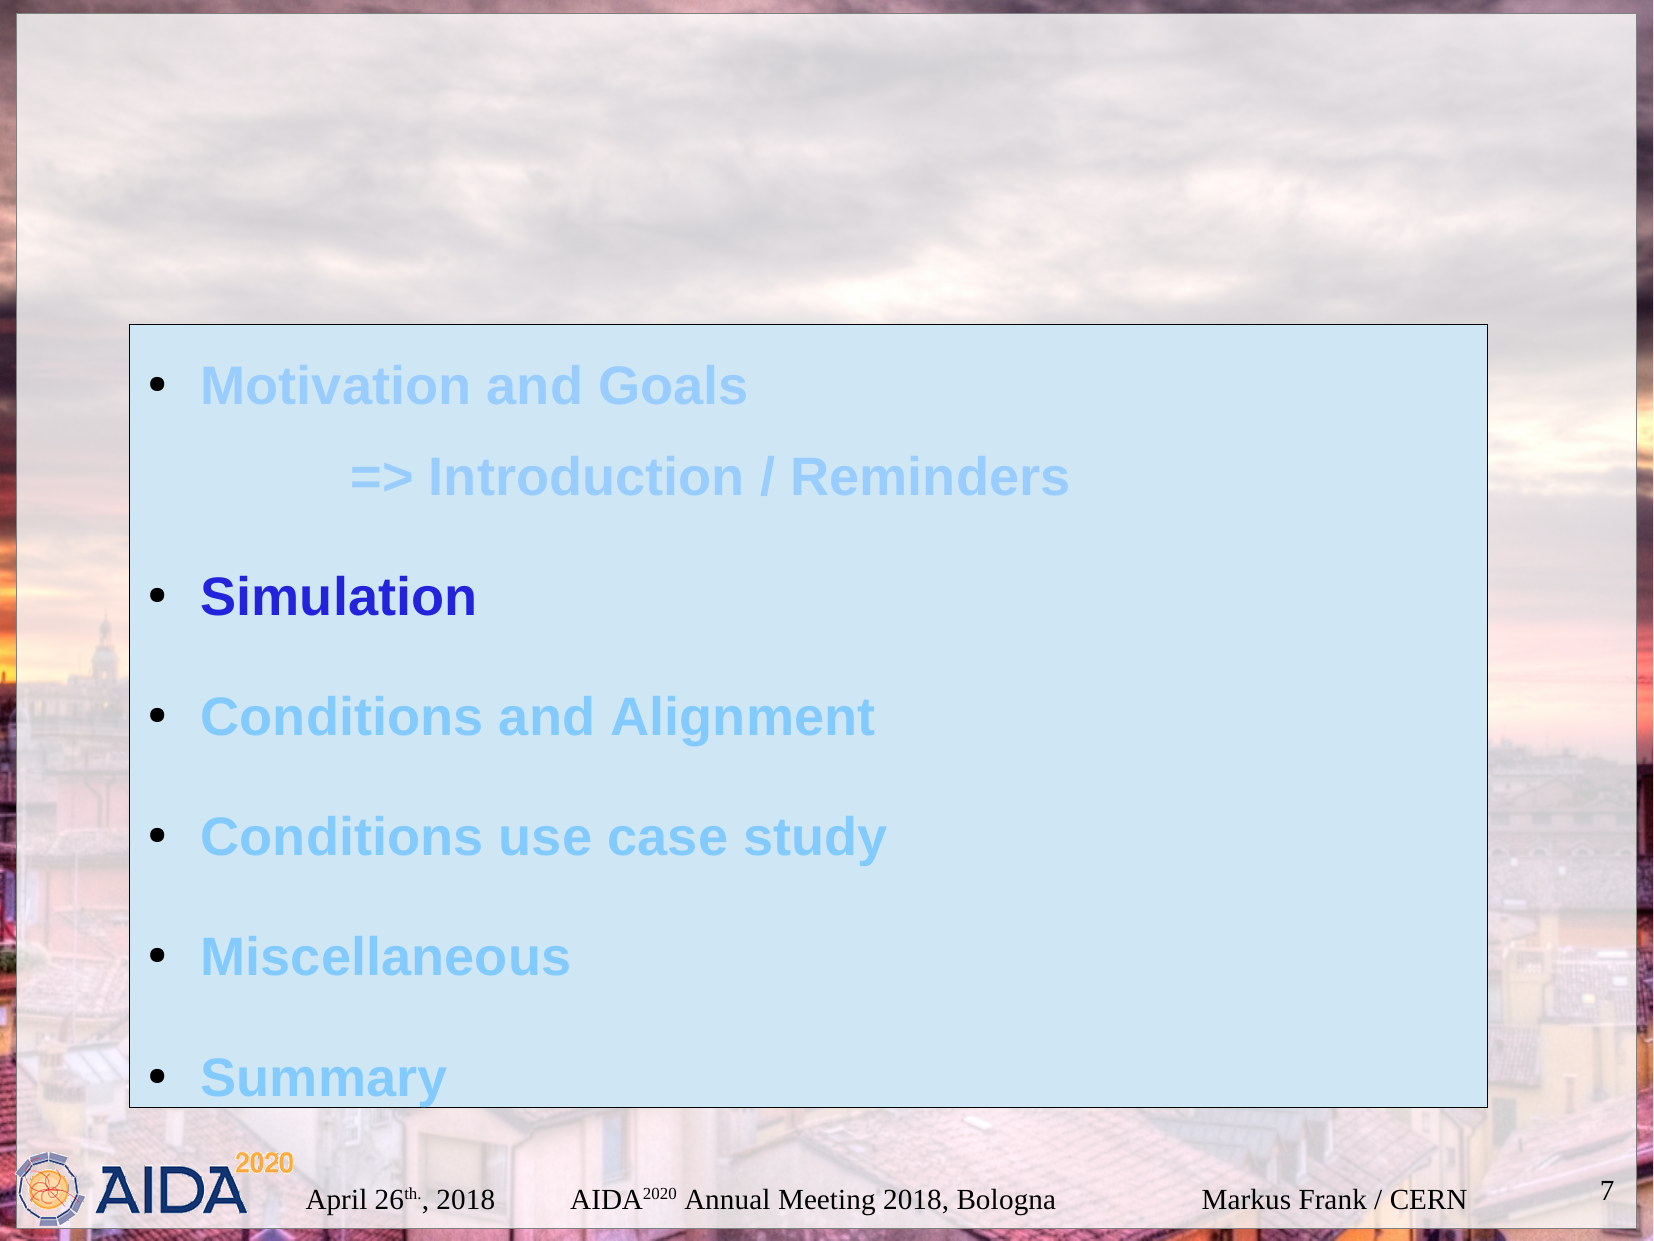

# Motivation and Goals
Review of mature components
		=> DD4hep & DDG4
Conditions support
Alignment Support
Miscellaneous
Summary
Motivation and Goals
		=> Introduction / Reminders
Simulation
Conditions and Alignment
Conditions use case study
Miscellaneous
Summary
7
April 14th, 2013
Annual AIDA Meeting 2013 Frascati/Italy Markus Frank / CERN